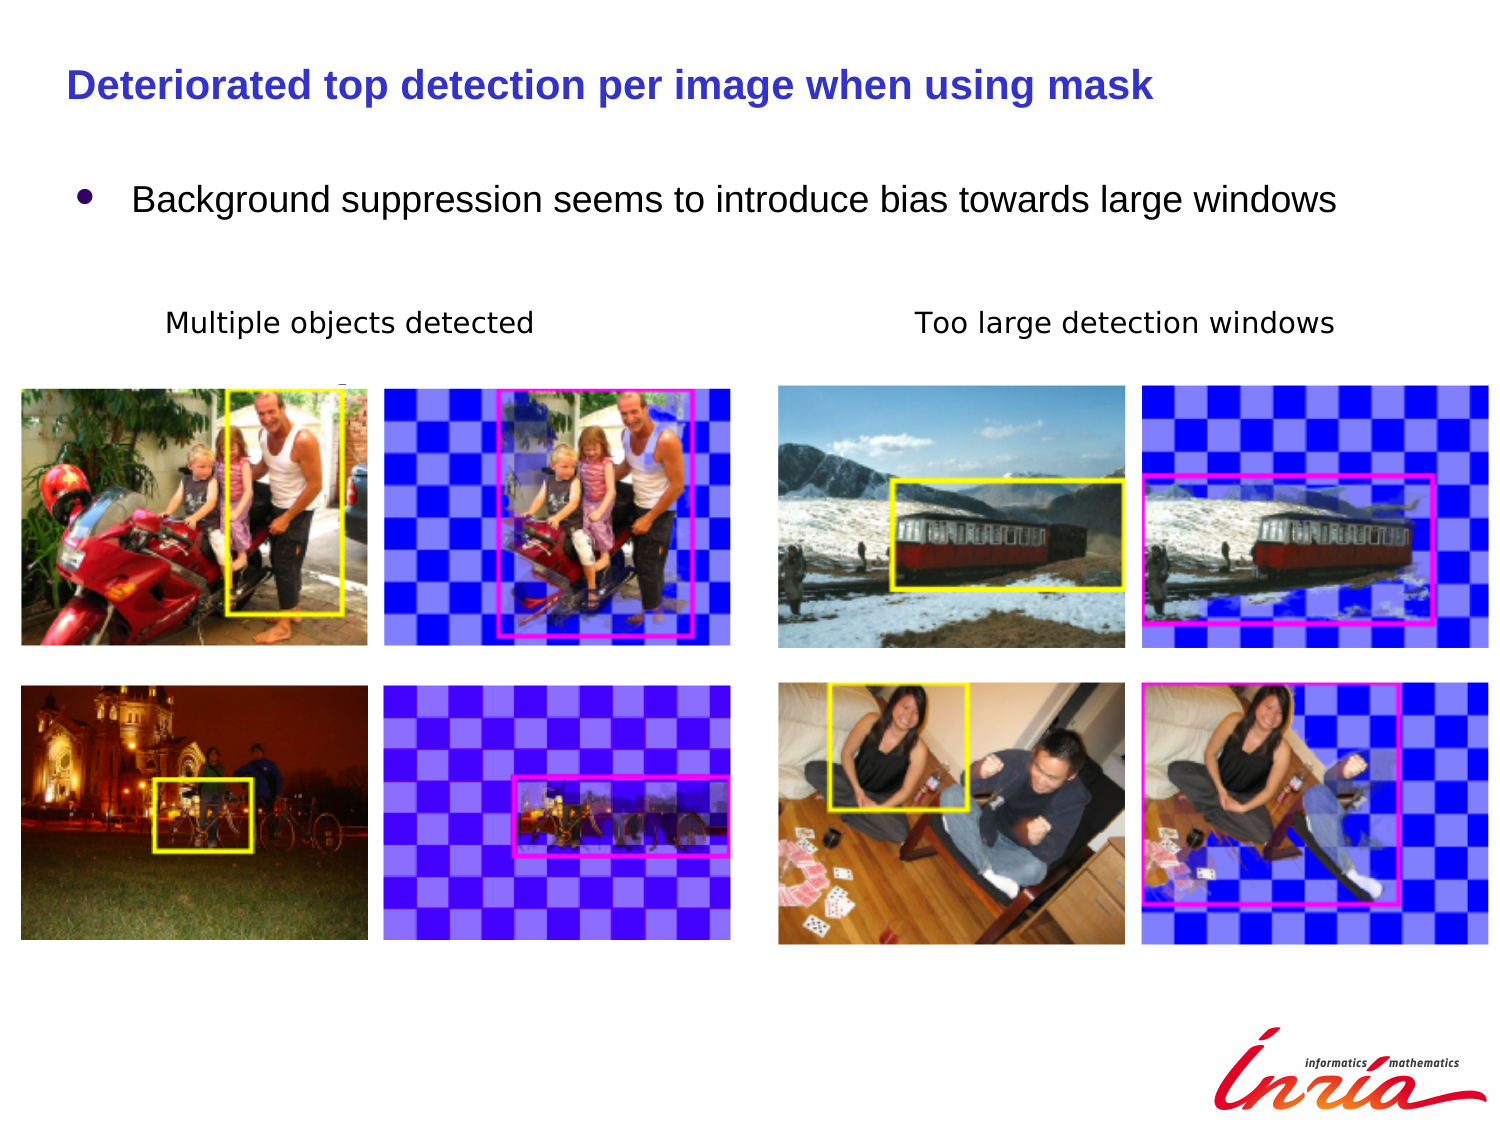

# Deteriorated top detection per image when using mask
Background suppression seems to introduce bias towards large windows
Multiple objects detected
Too large detection windows